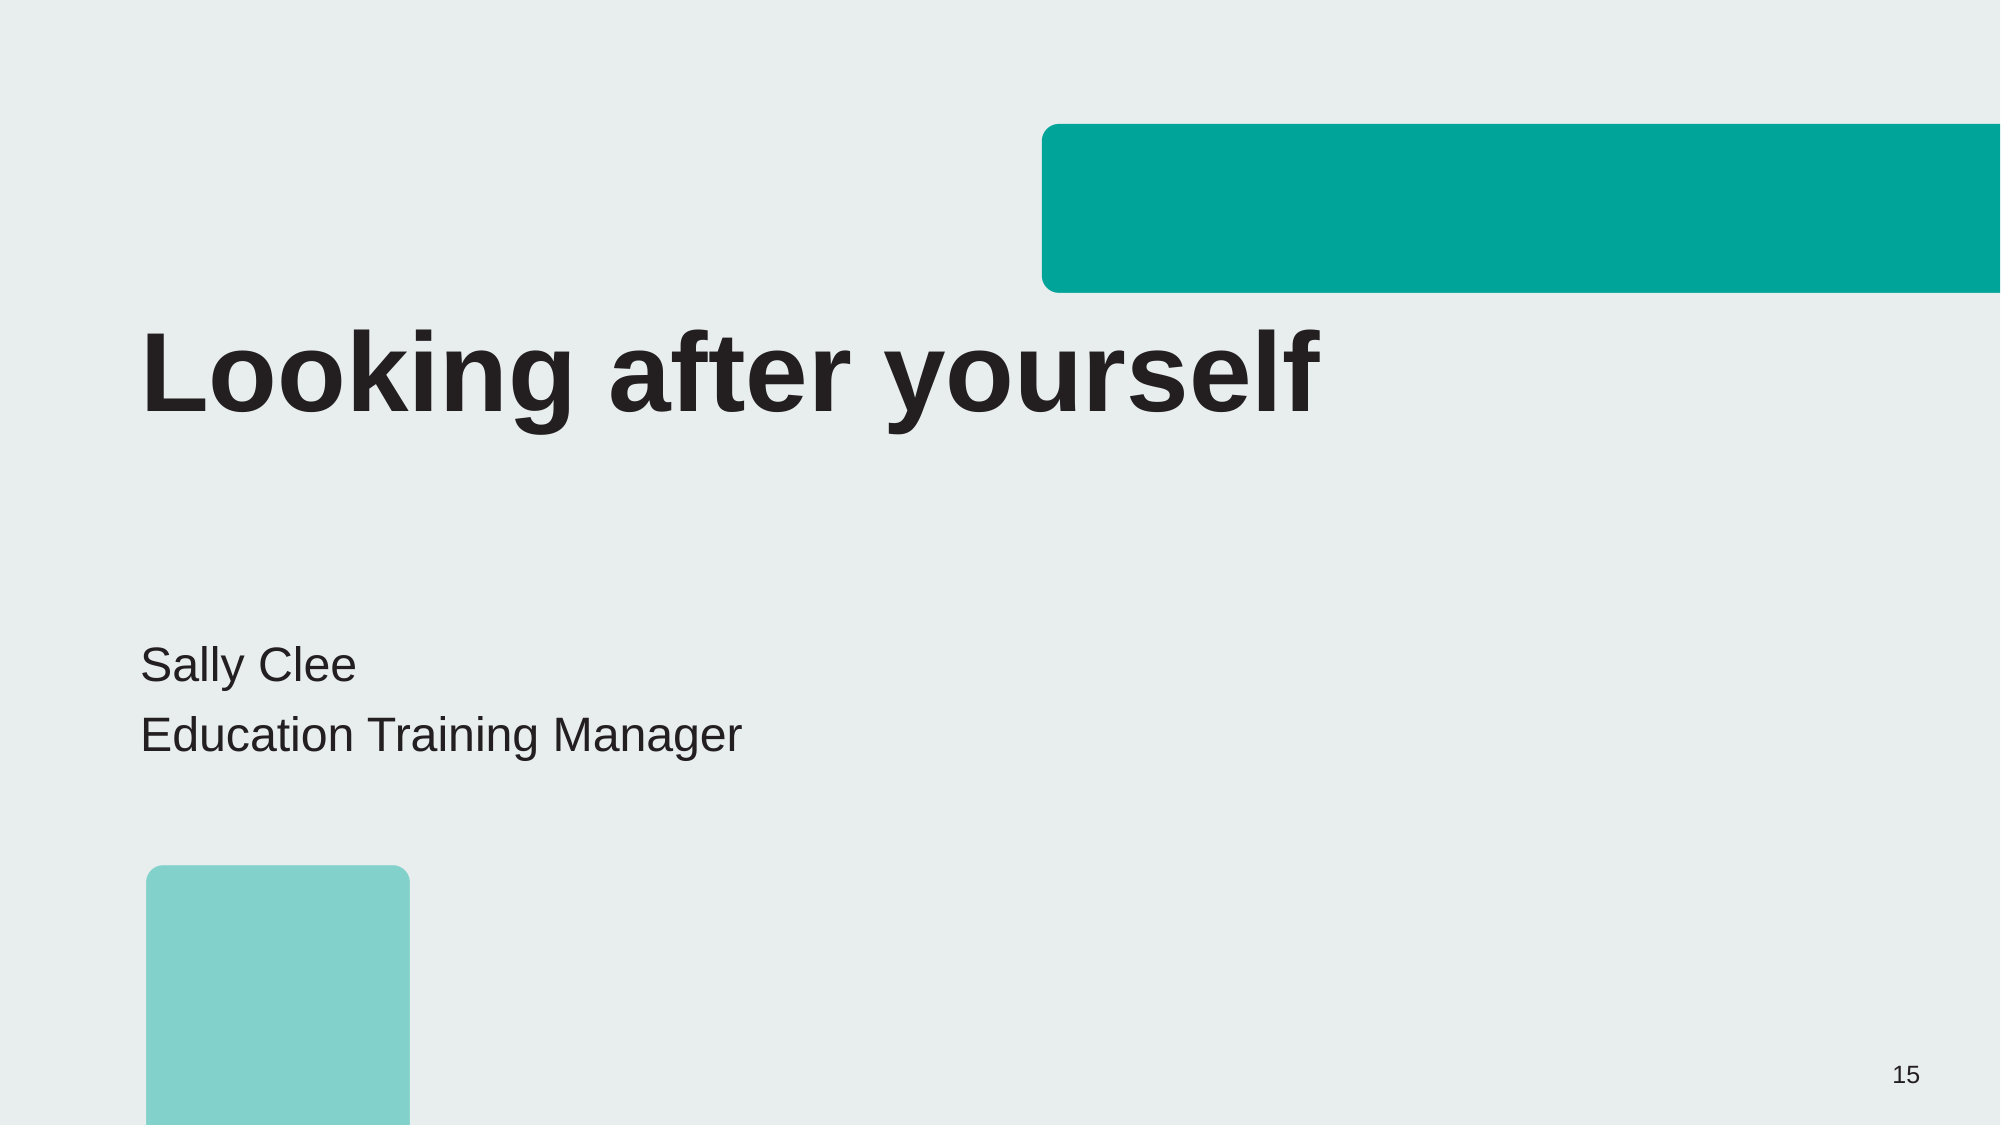

Looking after yourself
# Sally Clee
Education Training Manager